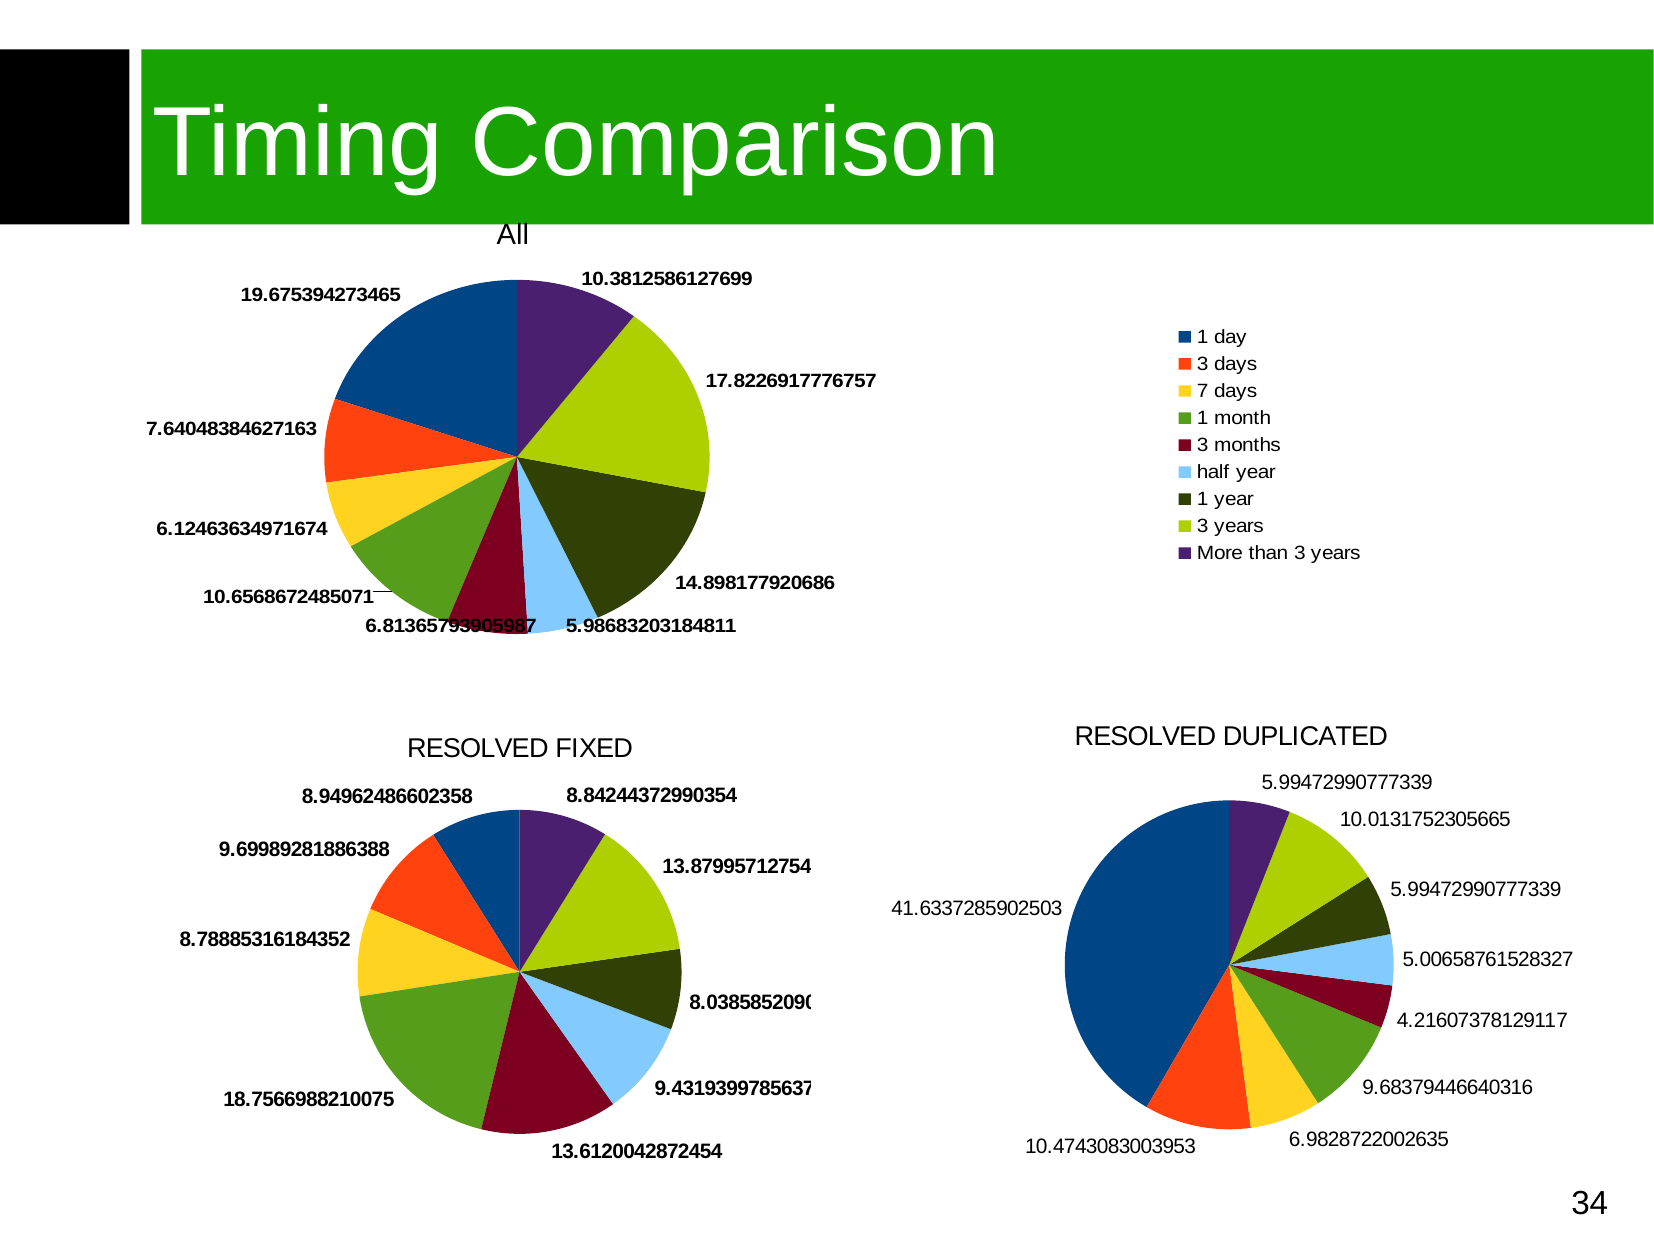

# Timing Comparison
 All
### Chart
| Category | Column F |
|---|---|
| 1 day | 19.675394273465 |
| 3 days | 7.64048384627163 |
| 7 days | 6.12463634971674 |
| 1 month | 10.6568672485071 |
| 3 months | 6.81365793905987 |
| half year | 5.98683203184811 |
| 1 year | 14.898177920686 |
| 3 years | 17.8226917776757 |
| More than 3 years | 10.3812586127699 |
### Chart: RESOLVED DUPLICATED
| Category | Column E |
|---|---|
| 1 | 41.6337285902503 |
| 2 | 10.4743083003953 |
| 3 | 6.9828722002635 |
| 4 | 9.68379446640316 |
| 5 | 4.21607378129117 |
| 6 | 5.00658761528327 |
| 7 | 5.99472990777339 |
| 8 | 10.0131752305665 |
| 9 | 5.99472990777339 |
### Chart: RESOLVED FIXED
| Category | Column F |
|---|---|
| 1 day | 8.94962486602358 |
| 3 days | 9.69989281886388 |
| 7 days | 8.78885316184352 |
| 1 month | 18.7566988210075 |
| 3 months | 13.6120042872454 |
| half year | 9.43193997856377 |
| 1 year | 8.03858520900322 |
| 3 years | 13.8799571275456 |
| More than 3 years | 8.84244372990354 |